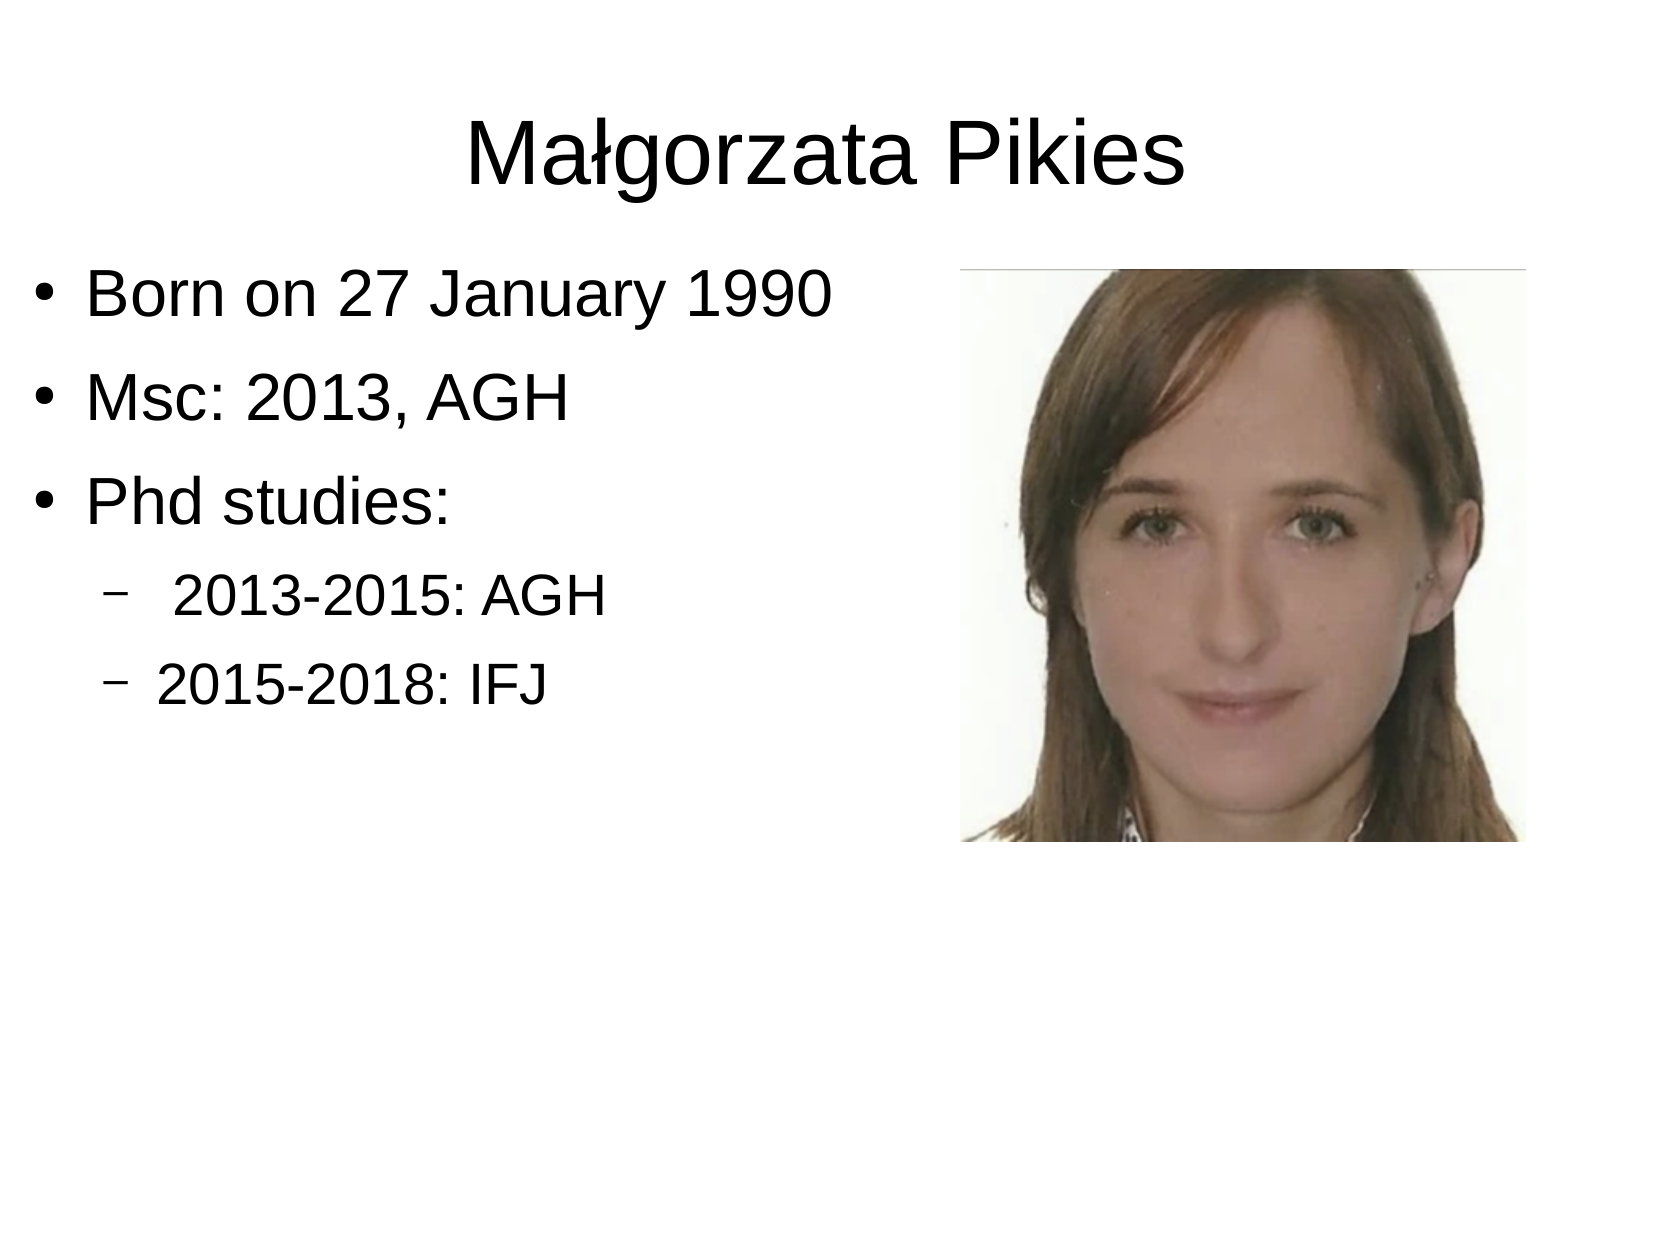

# Małgorzata Pikies
Born on 27 January 1990
Msc: 2013, AGH
Phd studies:
 2013-2015: AGH
2015-2018: IFJ